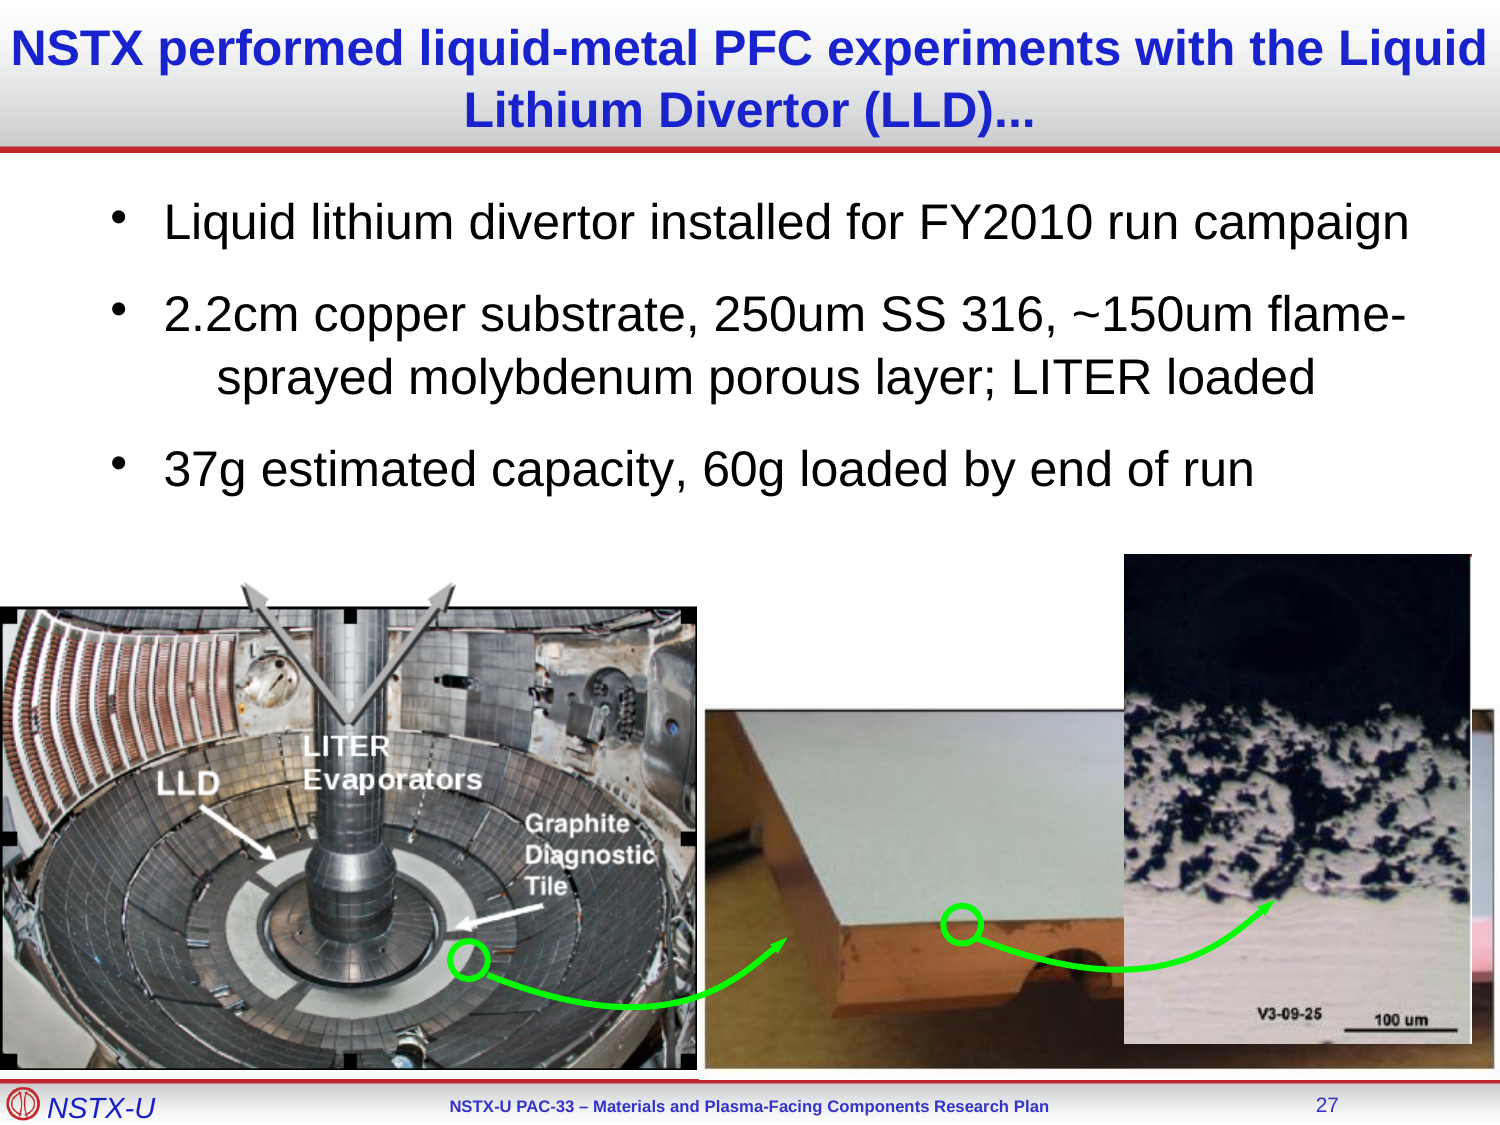

# NSTX performed liquid-metal PFC experiments with the Liquid Lithium Divertor (LLD)...
Liquid lithium divertor installed for FY2010 run campaign
2.2cm copper substrate, 250um SS 316, ~150um flame-sprayed molybdenum porous layer; LITER loaded
37g estimated capacity, 60g loaded by end of run